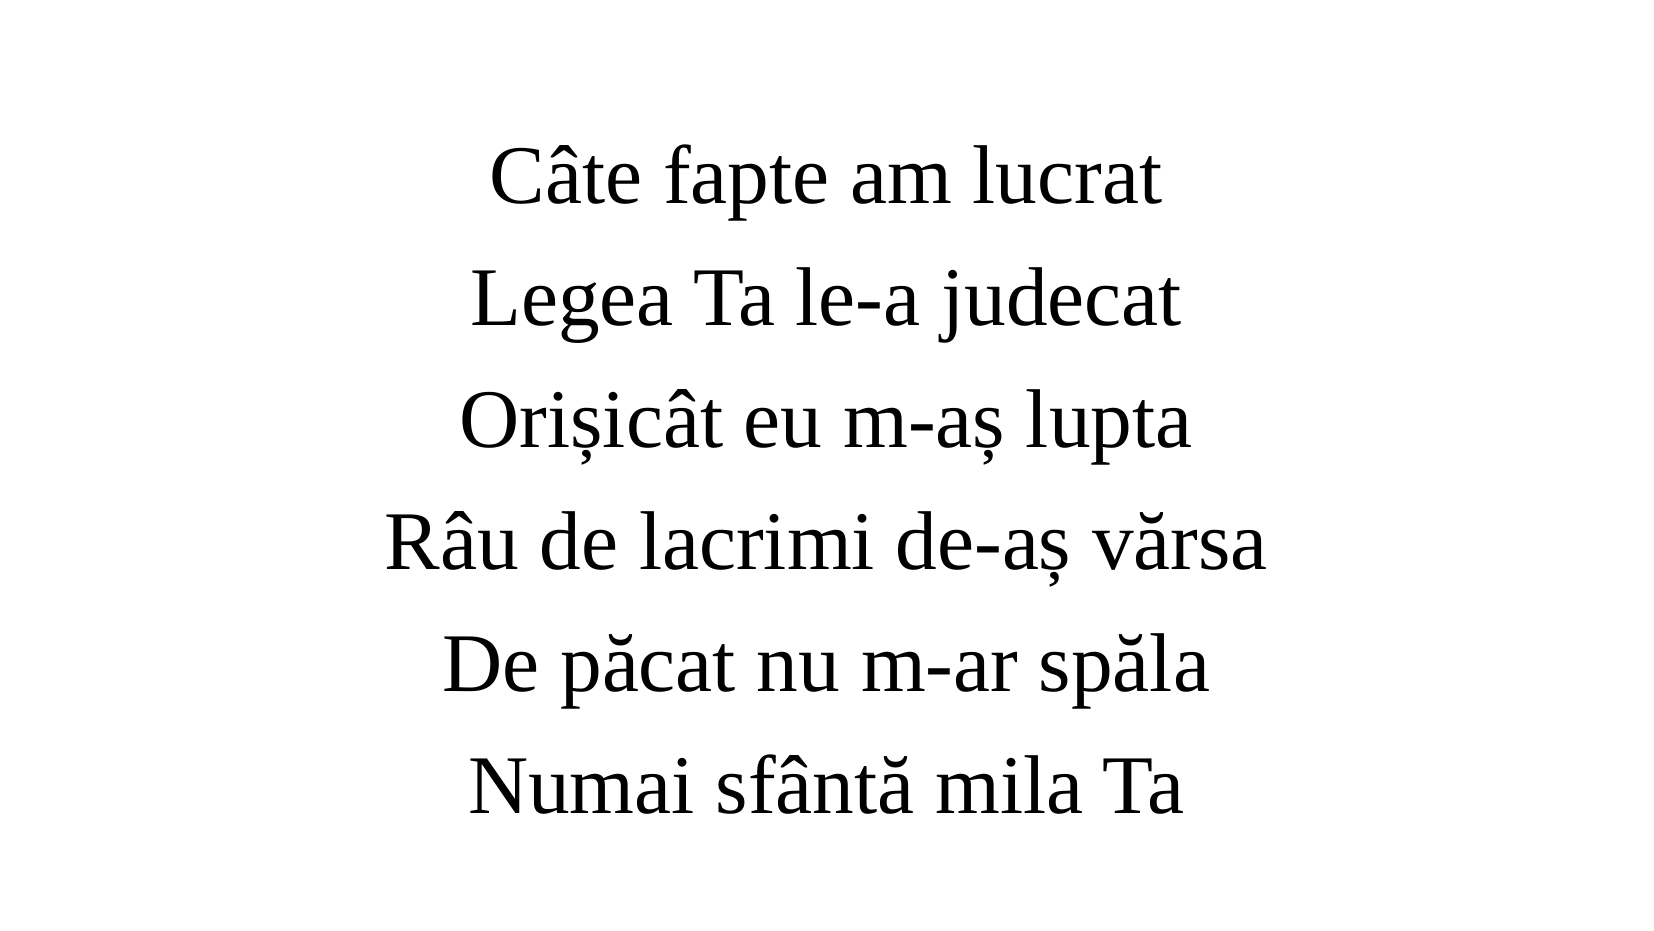

# Câte fapte am lucrat
Legea Ta le-a judecat
Orișicât eu m-aș lupta
Râu de lacrimi de-aș vărsa
De păcat nu m-ar spăla
Numai sfântă mila Ta